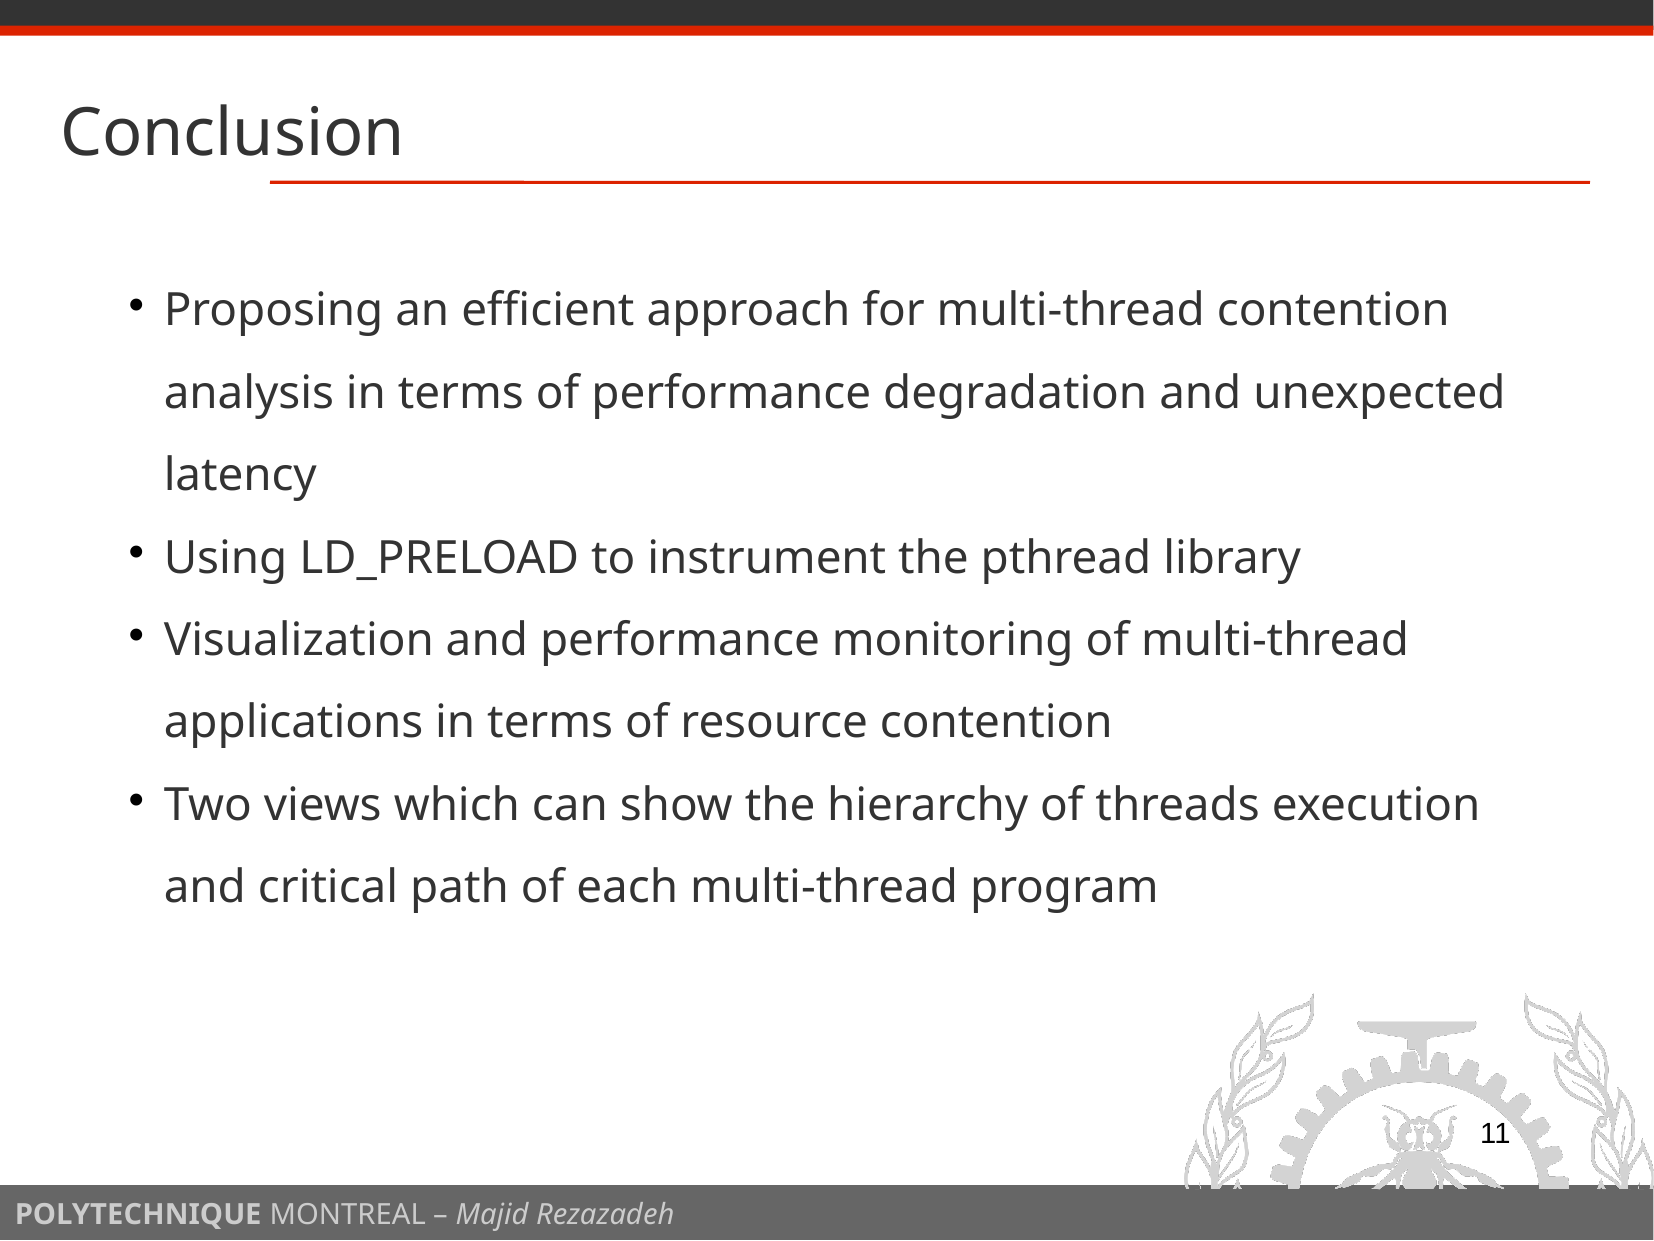

Conclusion
Proposing an efficient approach for multi-thread contention analysis in terms of performance degradation and unexpected latency
Using LD_PRELOAD to instrument the pthread library
Visualization and performance monitoring of multi-thread applications in terms of resource contention
Two views which can show the hierarchy of threads execution and critical path of each multi-thread program
11
POLYTECHNIQUE MONTREAL – Majid Rezazadeh